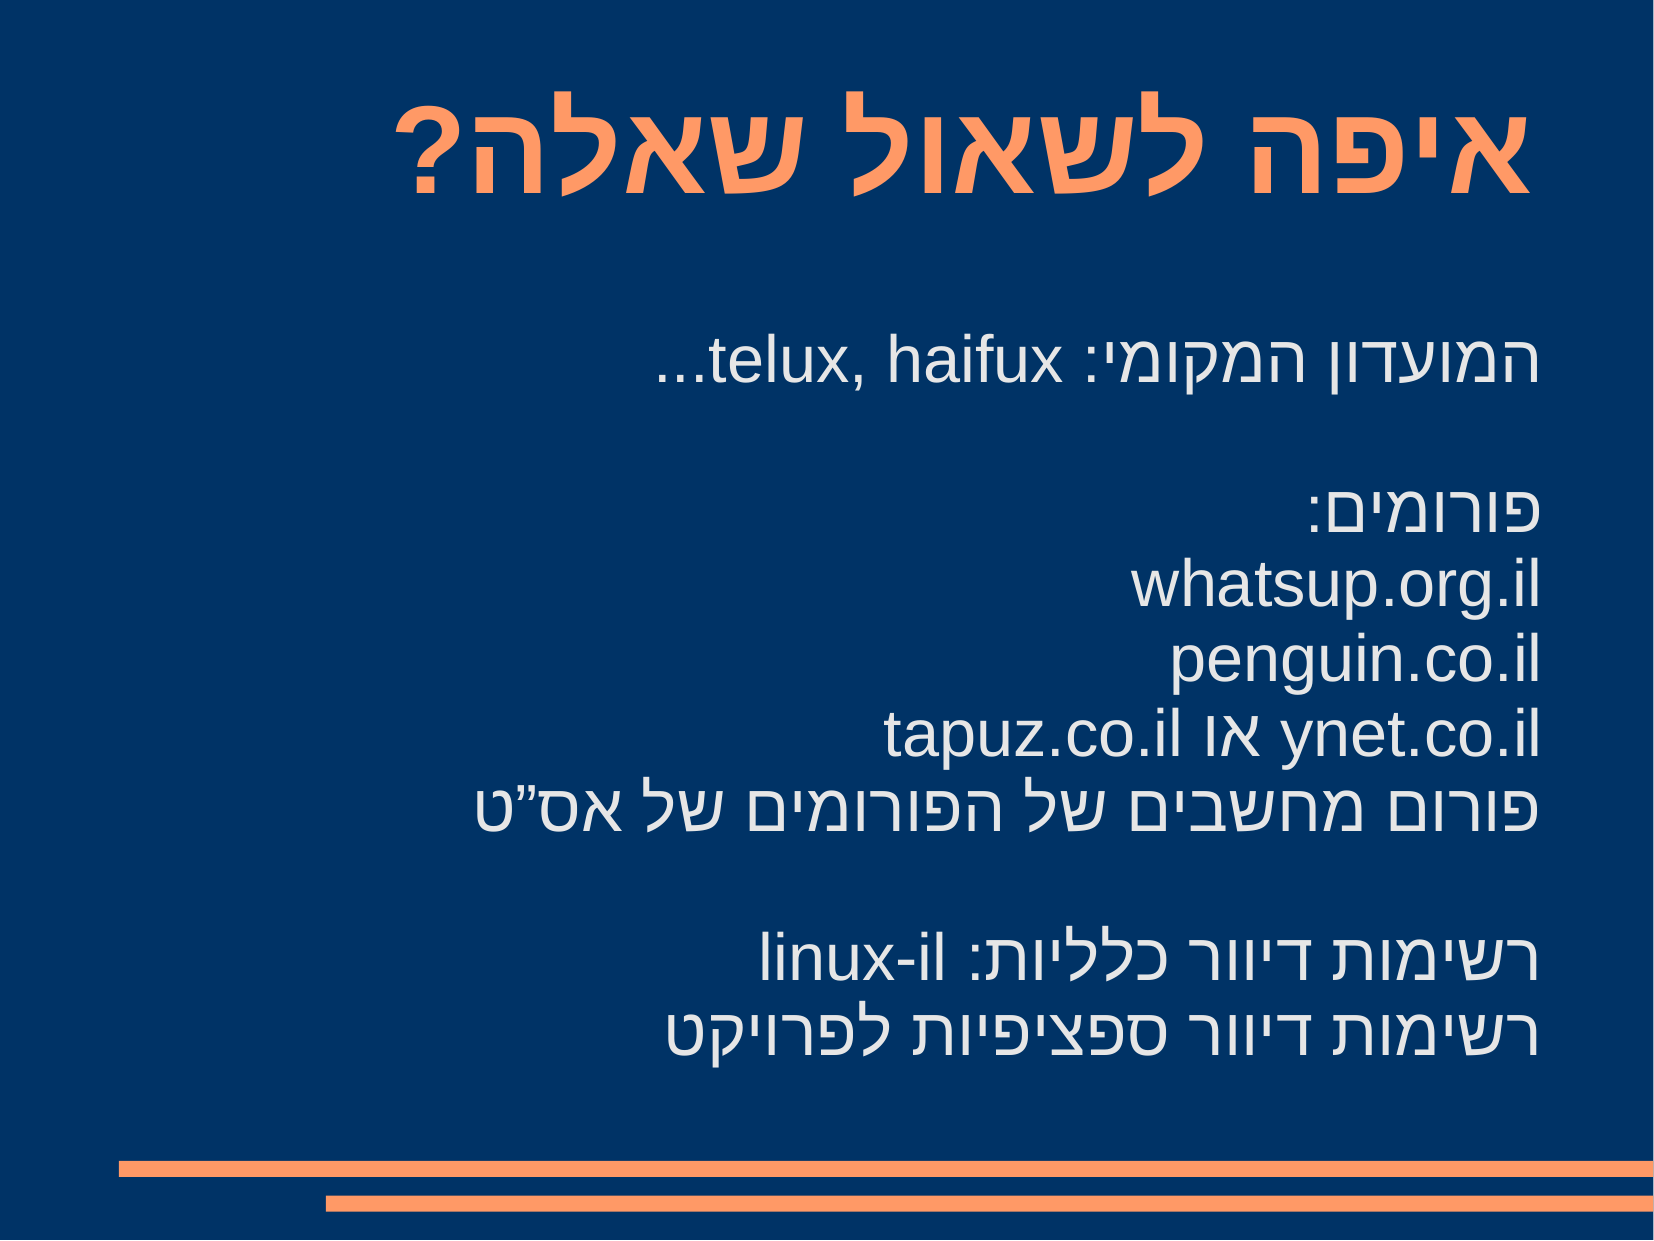

# איפה לשאול שאלה?
המועדון המקומי: telux, haifux...
פורומים:
whatsup.org.il
penguin.co.il
ynet.co.il או tapuz.co.il
פורום מחשבים של הפורומים של אס”ט
רשימות דיוור כלליות: linux-il
רשימות דיוור ספציפיות לפרויקט